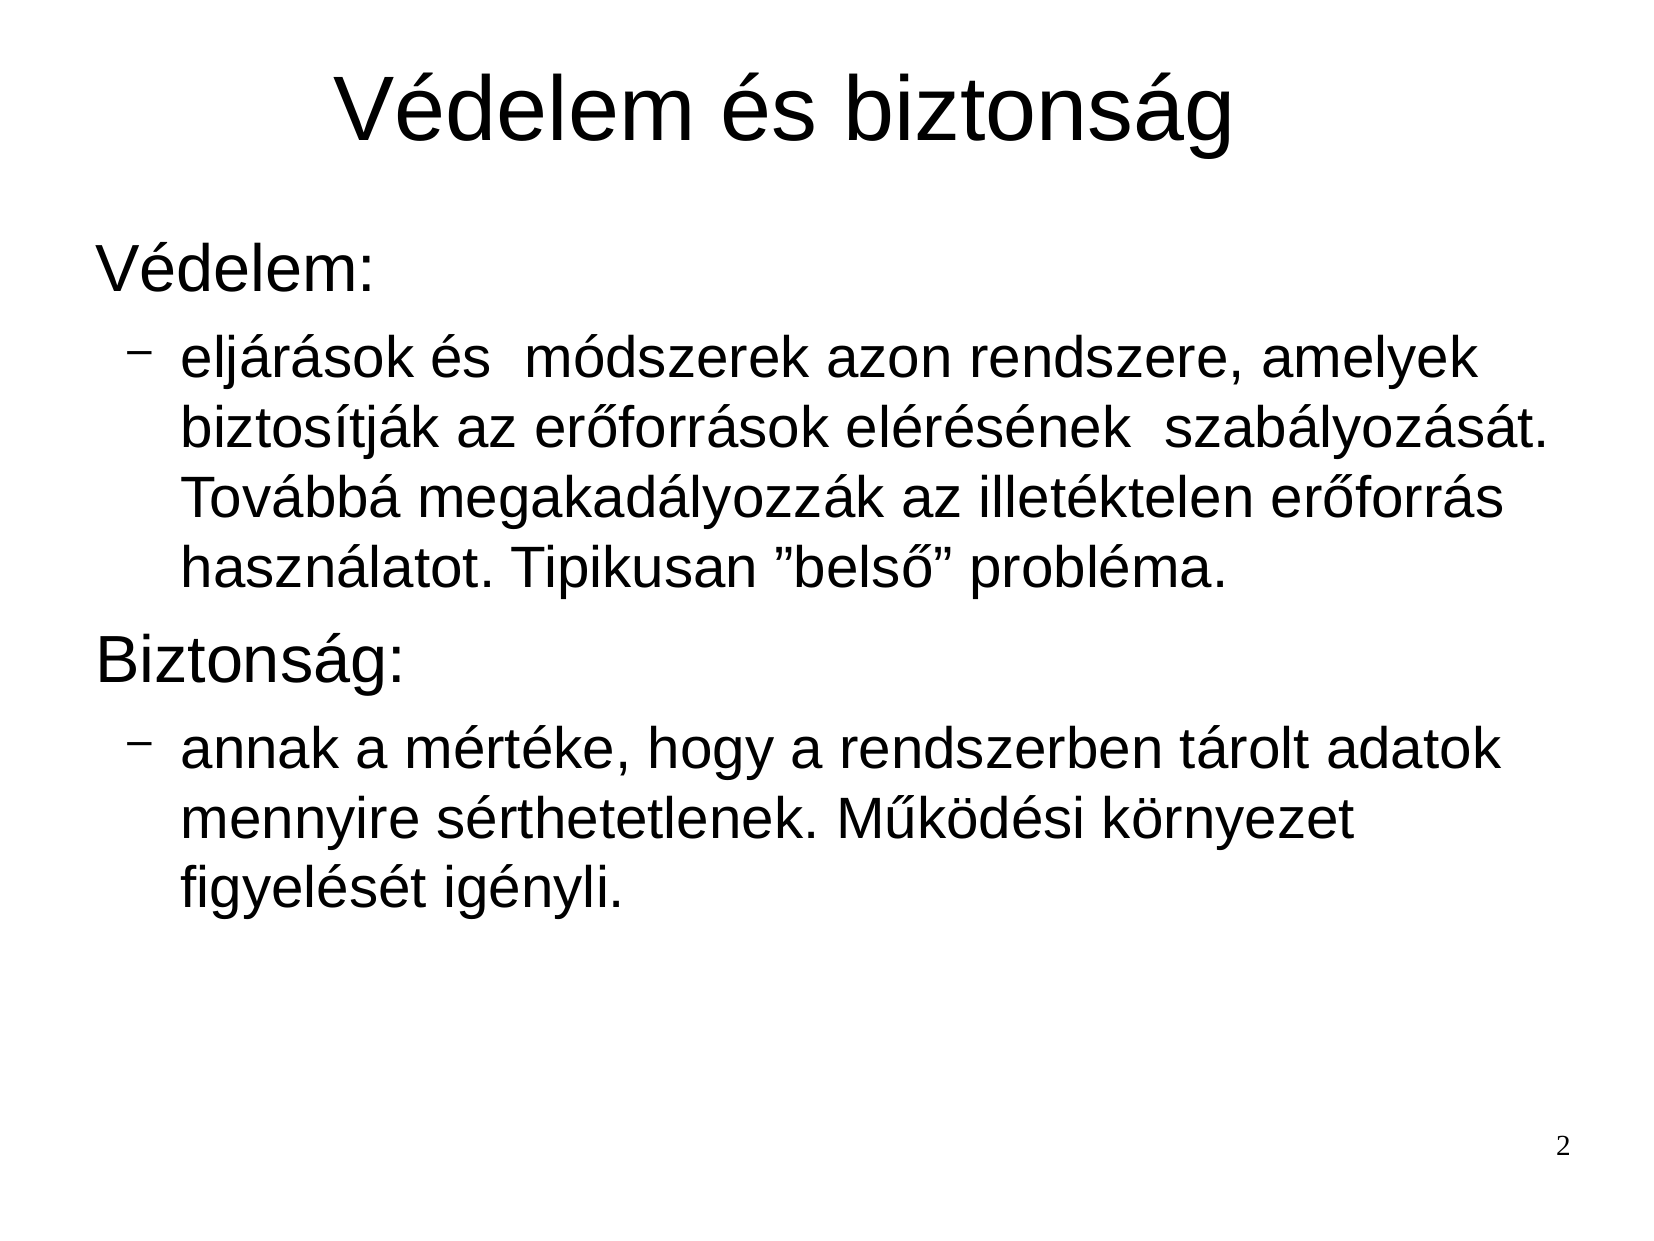

# Védelem és biztonság
Védelem:
eljárások és módszerek azon rendszere, amelyek biztosítják az erőforrások elérésének szabályozását. Továbbá megakadályozzák az illetéktelen erőforrás használatot. Tipikusan ”belső” probléma.
Biztonság:
annak a mértéke, hogy a rendszerben tárolt adatok mennyire sérthetetlenek. Működési környezet figyelését igényli.
2